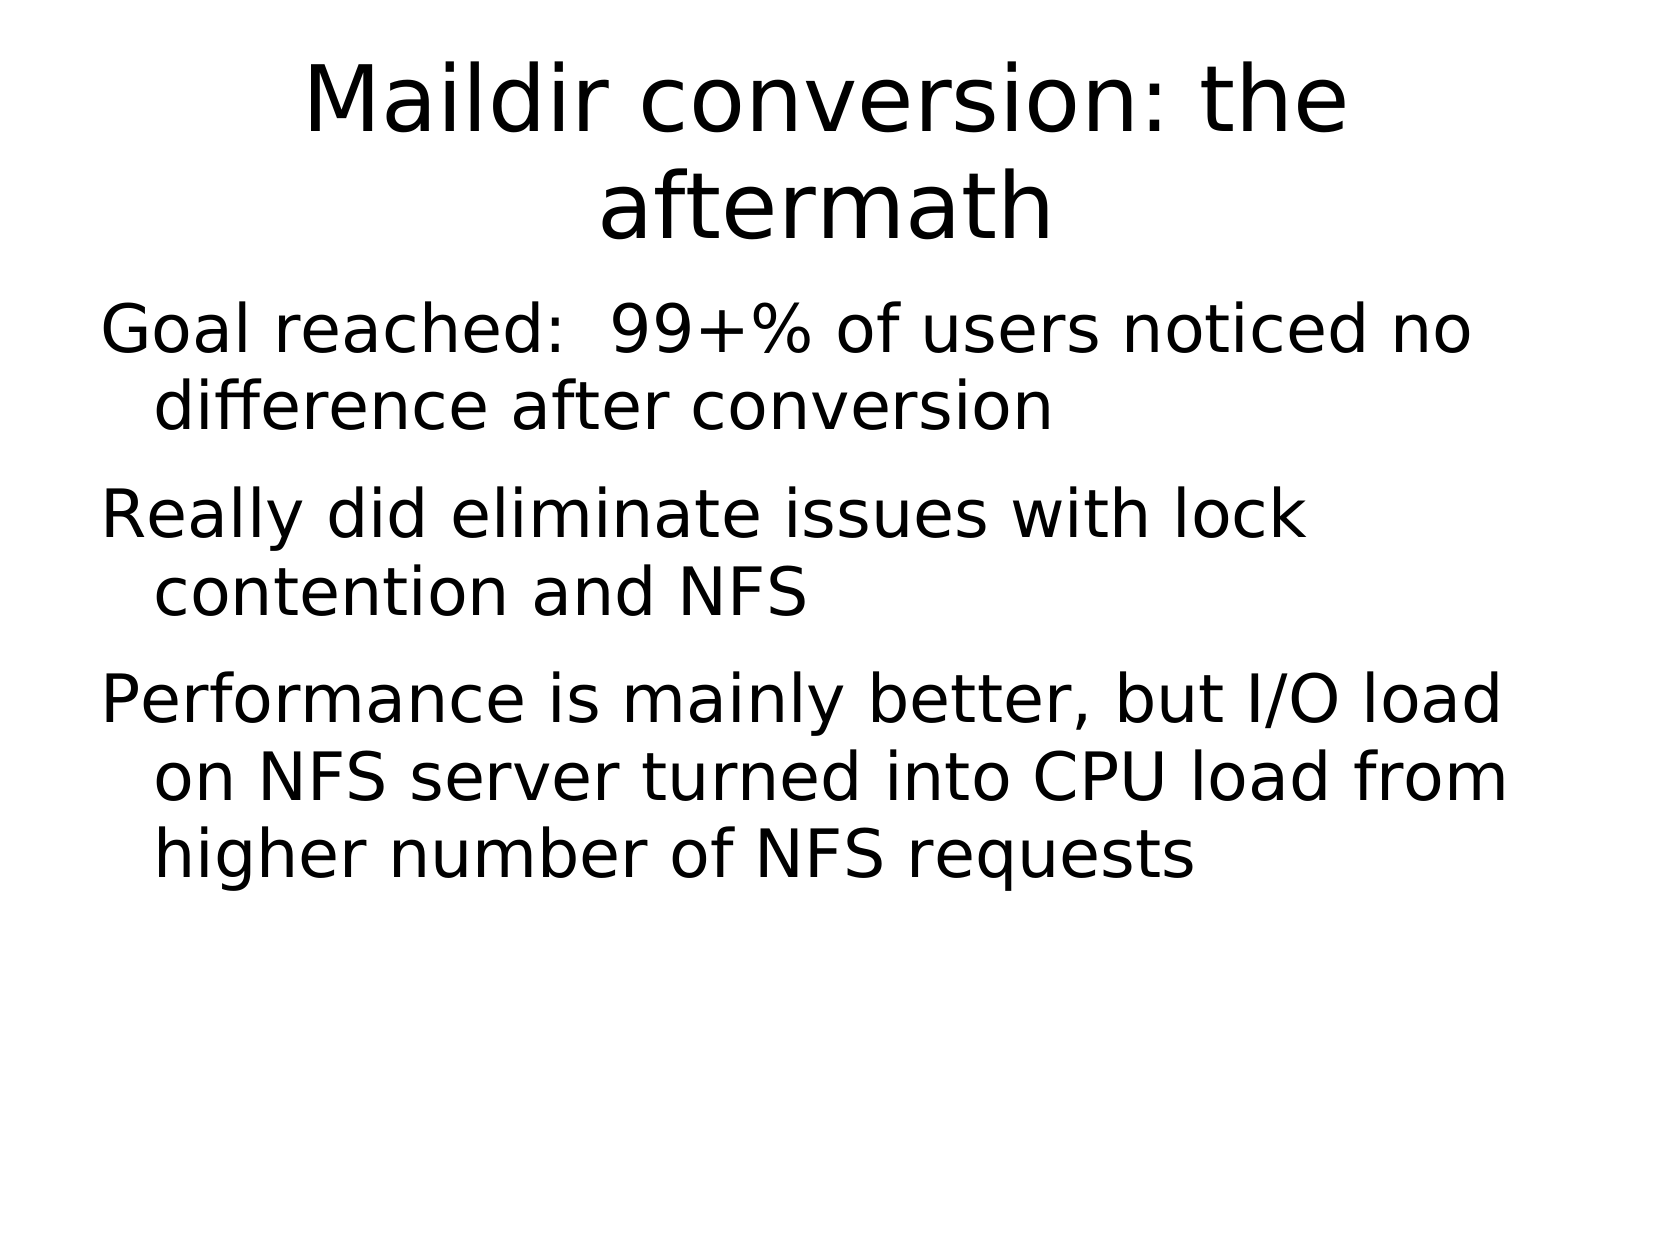

# Maildir conversion: the aftermath
Goal reached: 99+% of users noticed no difference after conversion
Really did eliminate issues with lock contention and NFS
Performance is mainly better, but I/O load on NFS server turned into CPU load from higher number of NFS requests